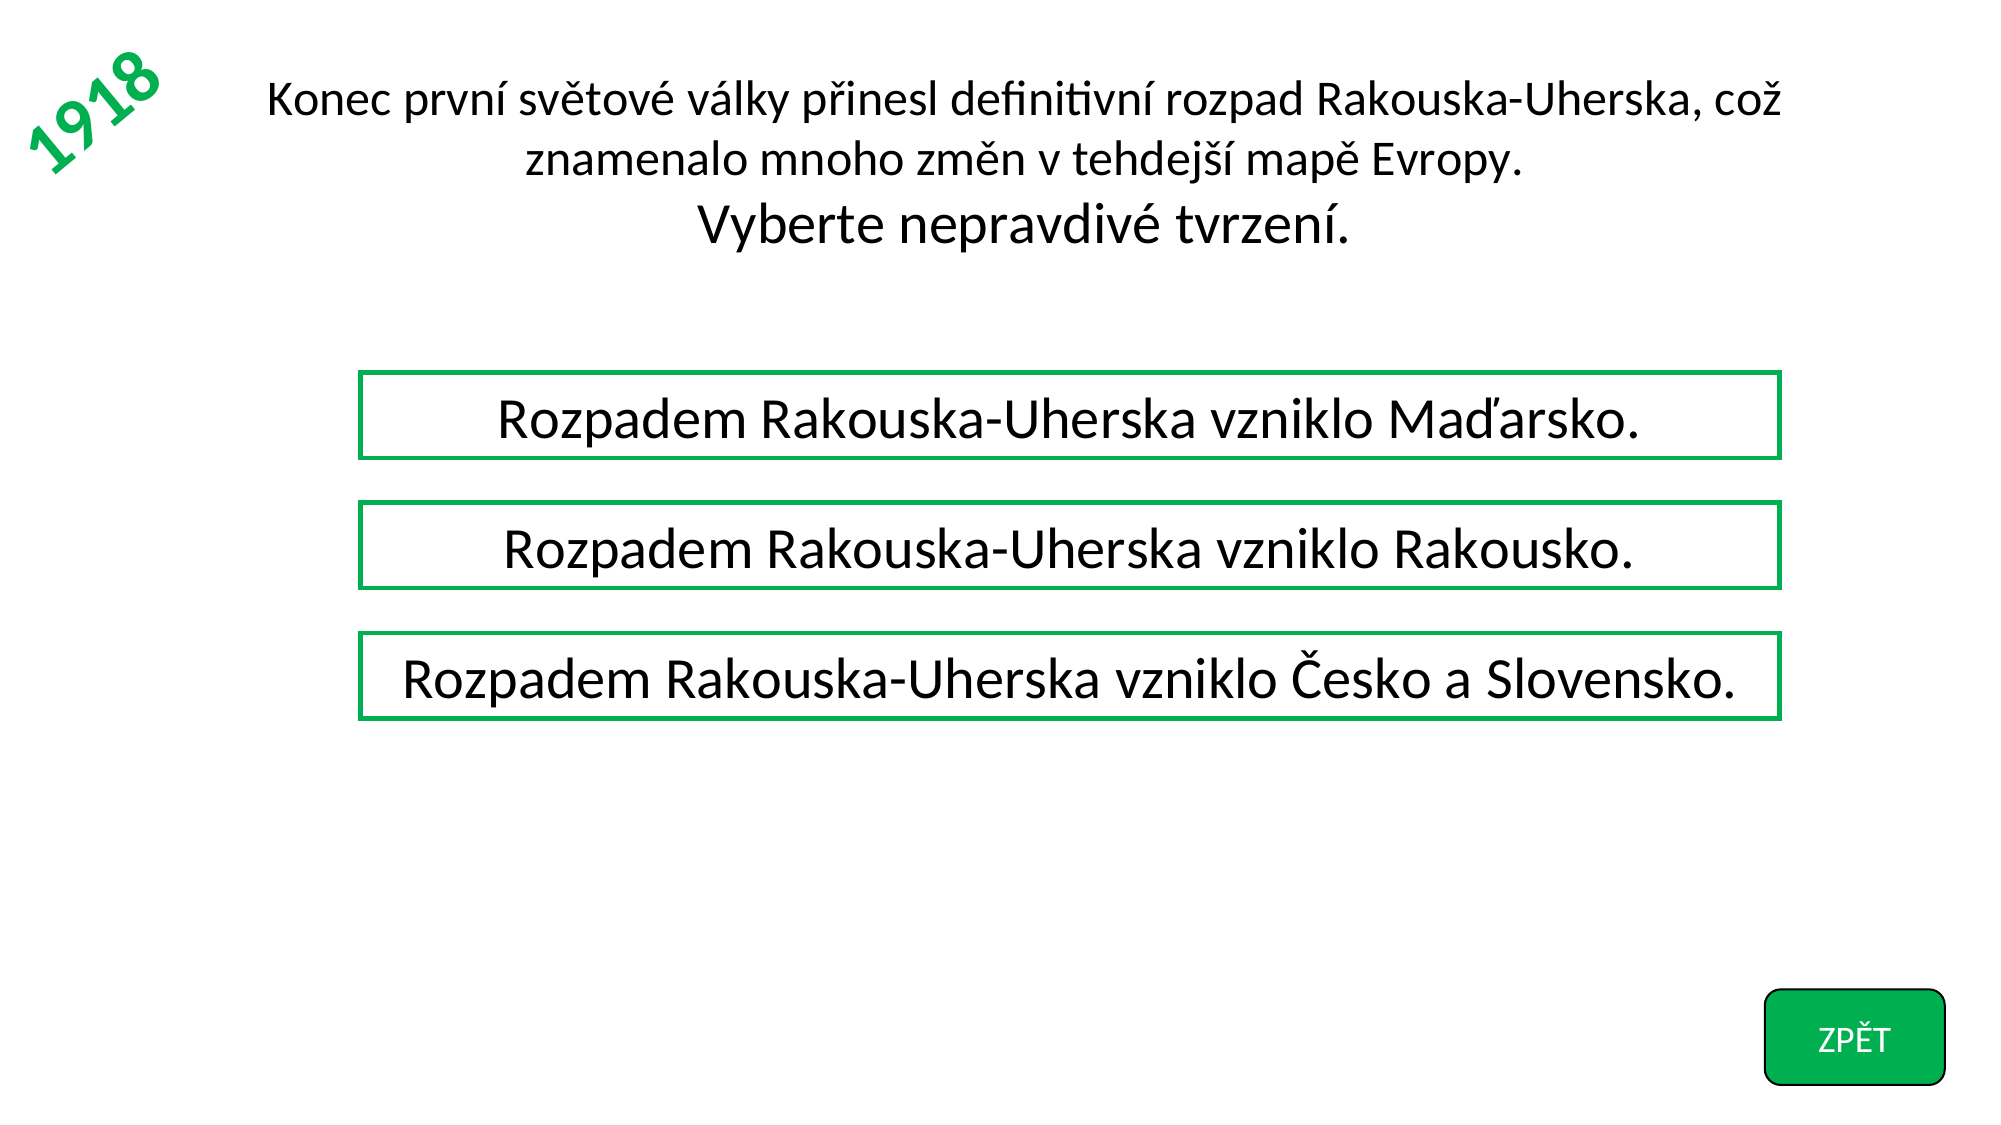

1918
Konec první světové války přinesl definitivní rozpad Rakouska-Uherska, což znamenalo mnoho změn v tehdejší mapě Evropy.
Vyberte nepravdivé tvrzení.
Rozpadem Rakouska-Uherska vzniklo Maďarsko.
Rozpadem Rakouska-Uherska vzniklo Rakousko.
Rozpadem Rakouska-Uherska vzniklo Česko a Slovensko.
ZPĚT